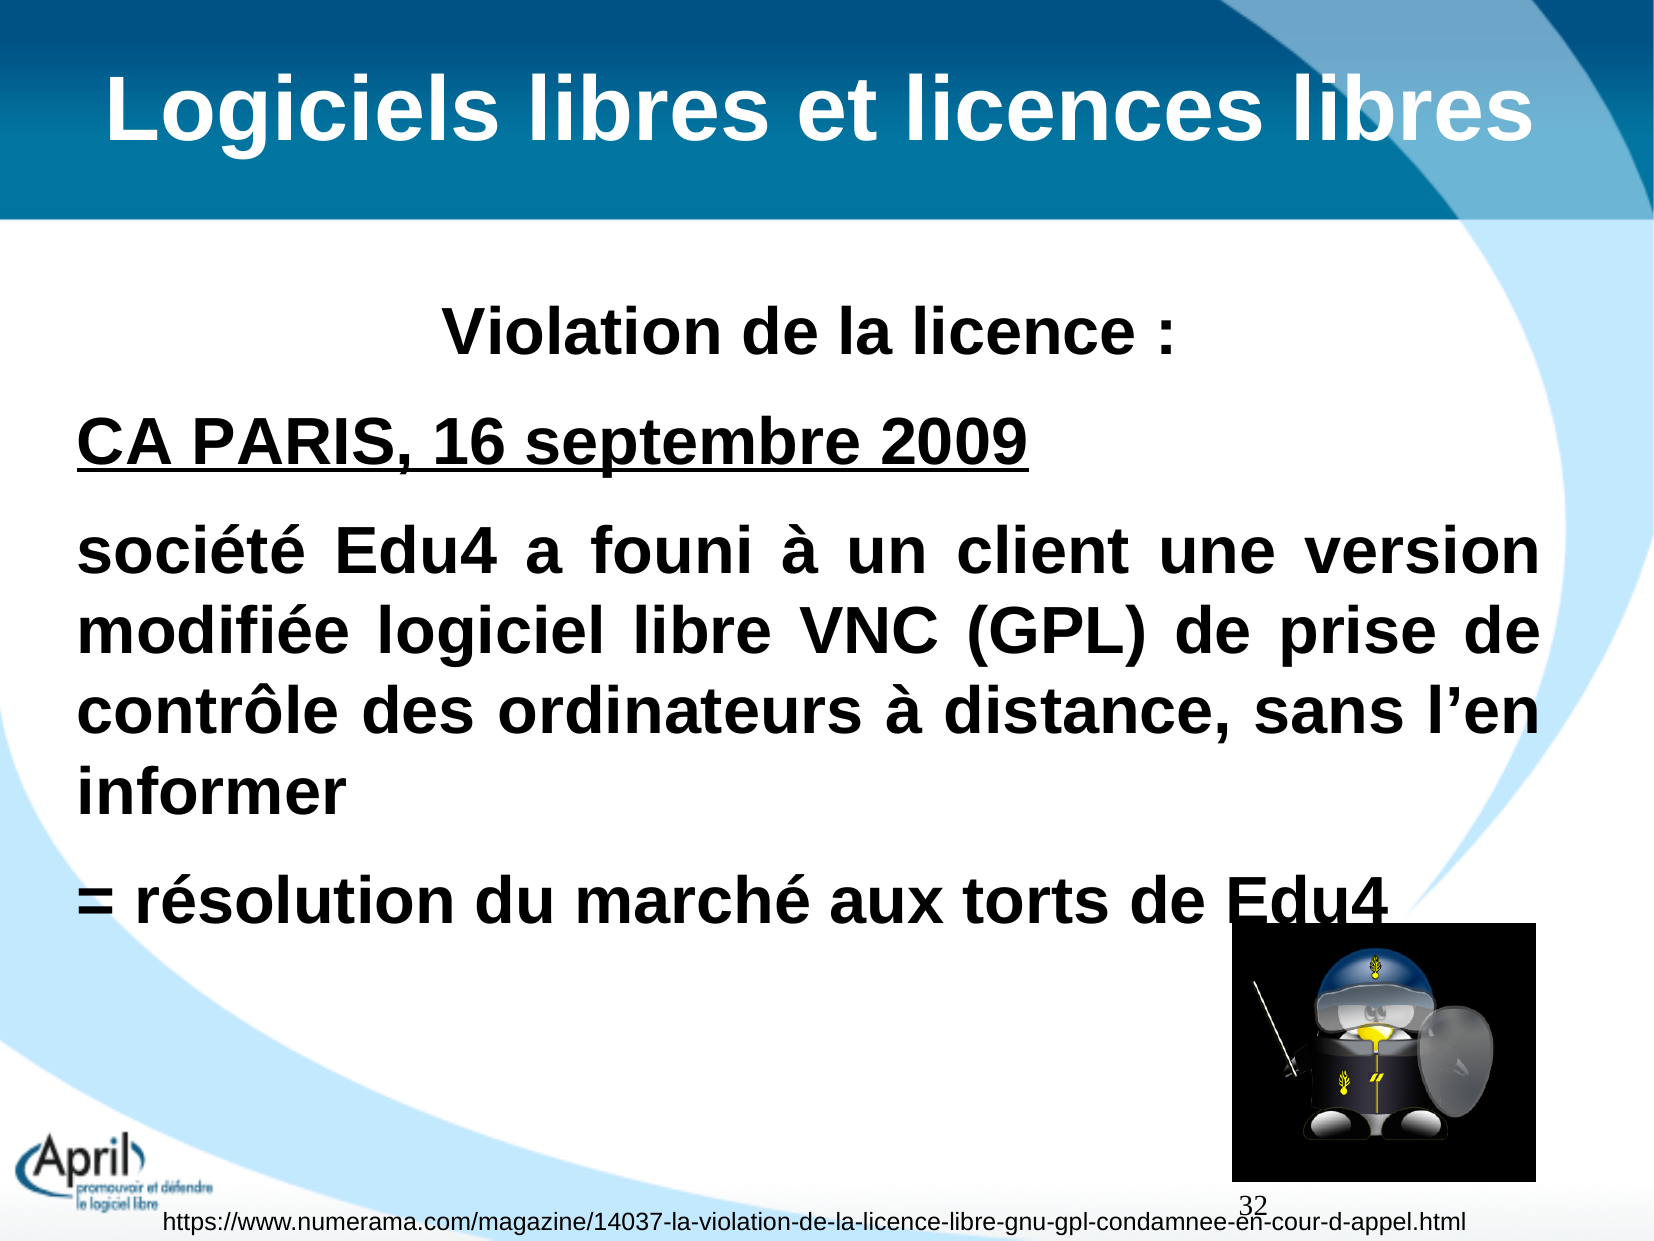

# Logiciels libres et licences libres
Violation de la licence :
CA PARIS, 16 septembre 2009
société Edu4 a founi à un client une version modifiée logiciel libre VNC (GPL) de prise de contrôle des ordinateurs à distance, sans l’en informer
= résolution du marché aux torts de Edu4
https://www.numerama.com/magazine/14037-la-violation-de-la-licence-libre-gnu-gpl-condamnee-en-cour-d-appel.html